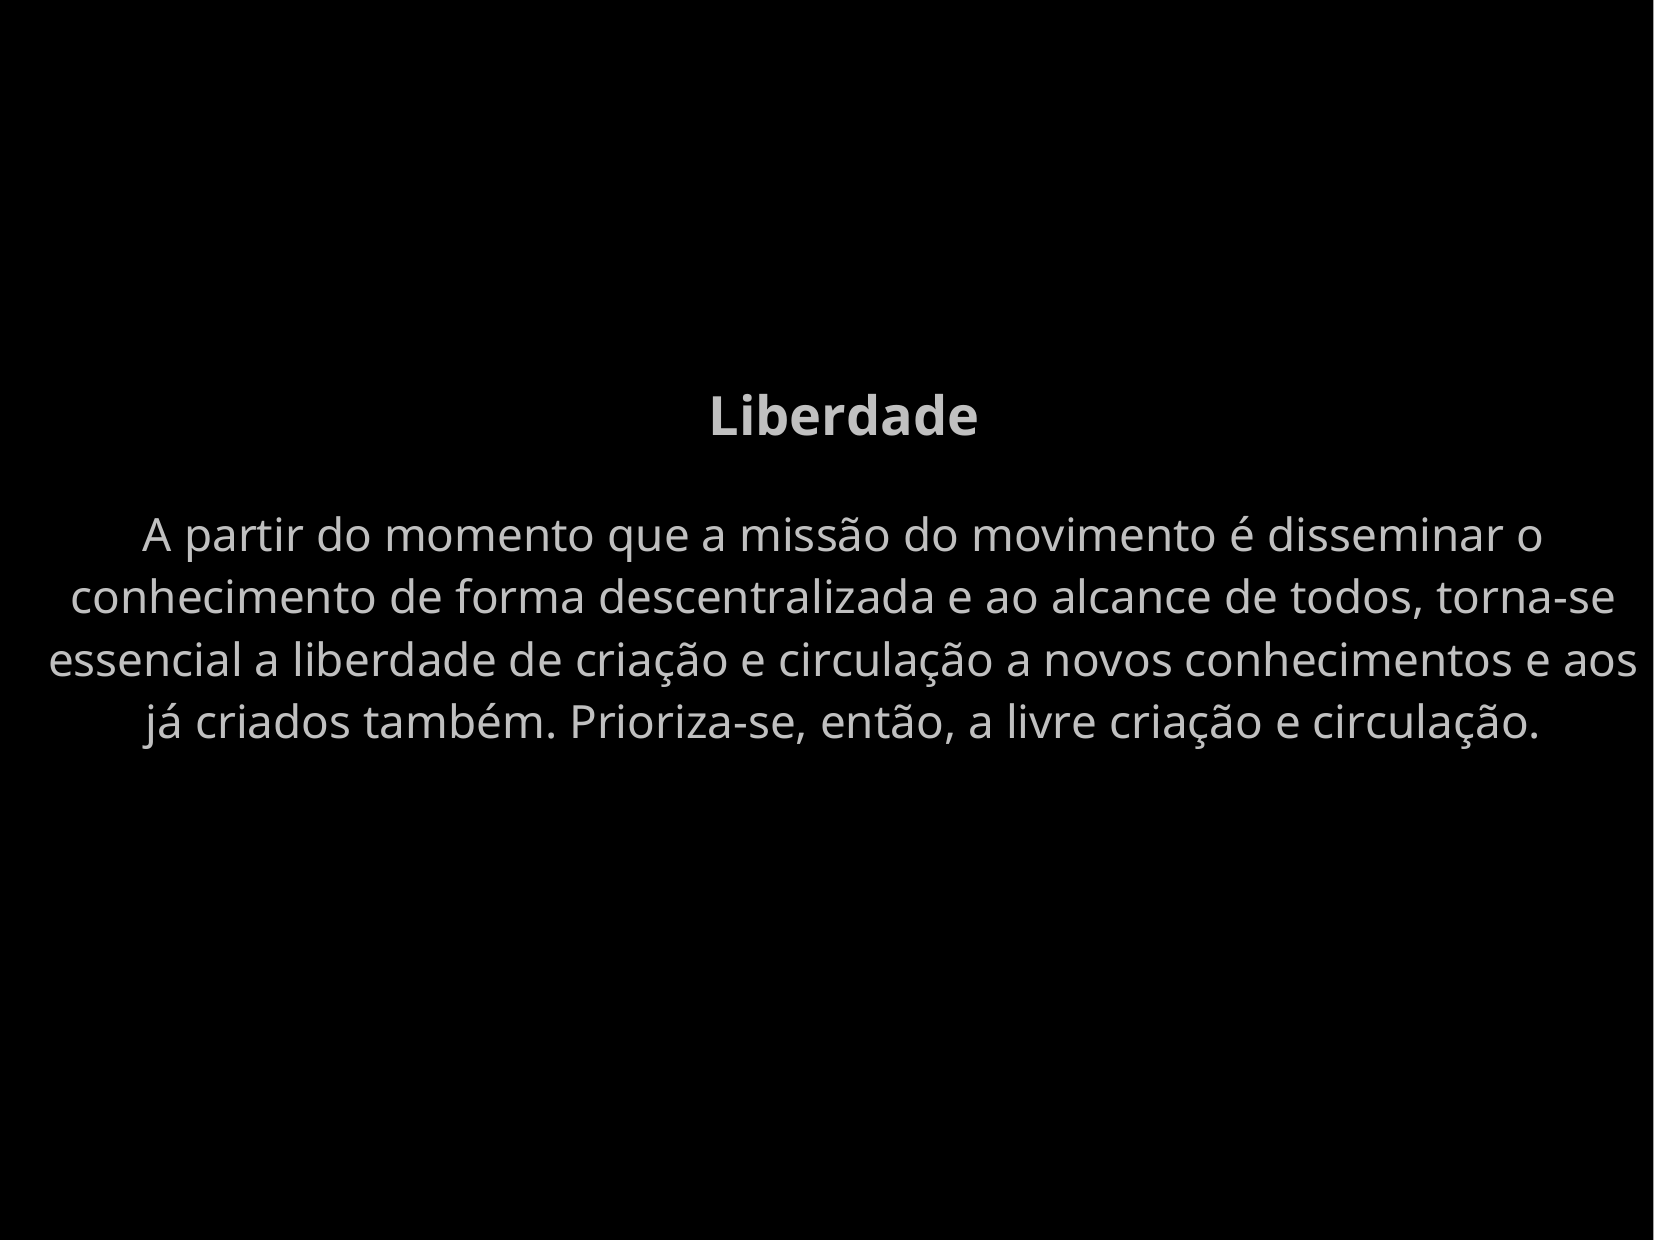

Liberdade
A partir do momento que a missão do movimento é disseminar o conhecimento de forma descentralizada e ao alcance de todos, torna-se essencial a liberdade de criação e circulação a novos conhecimentos e aos já criados também. Prioriza-se, então, a livre criação e circulação.